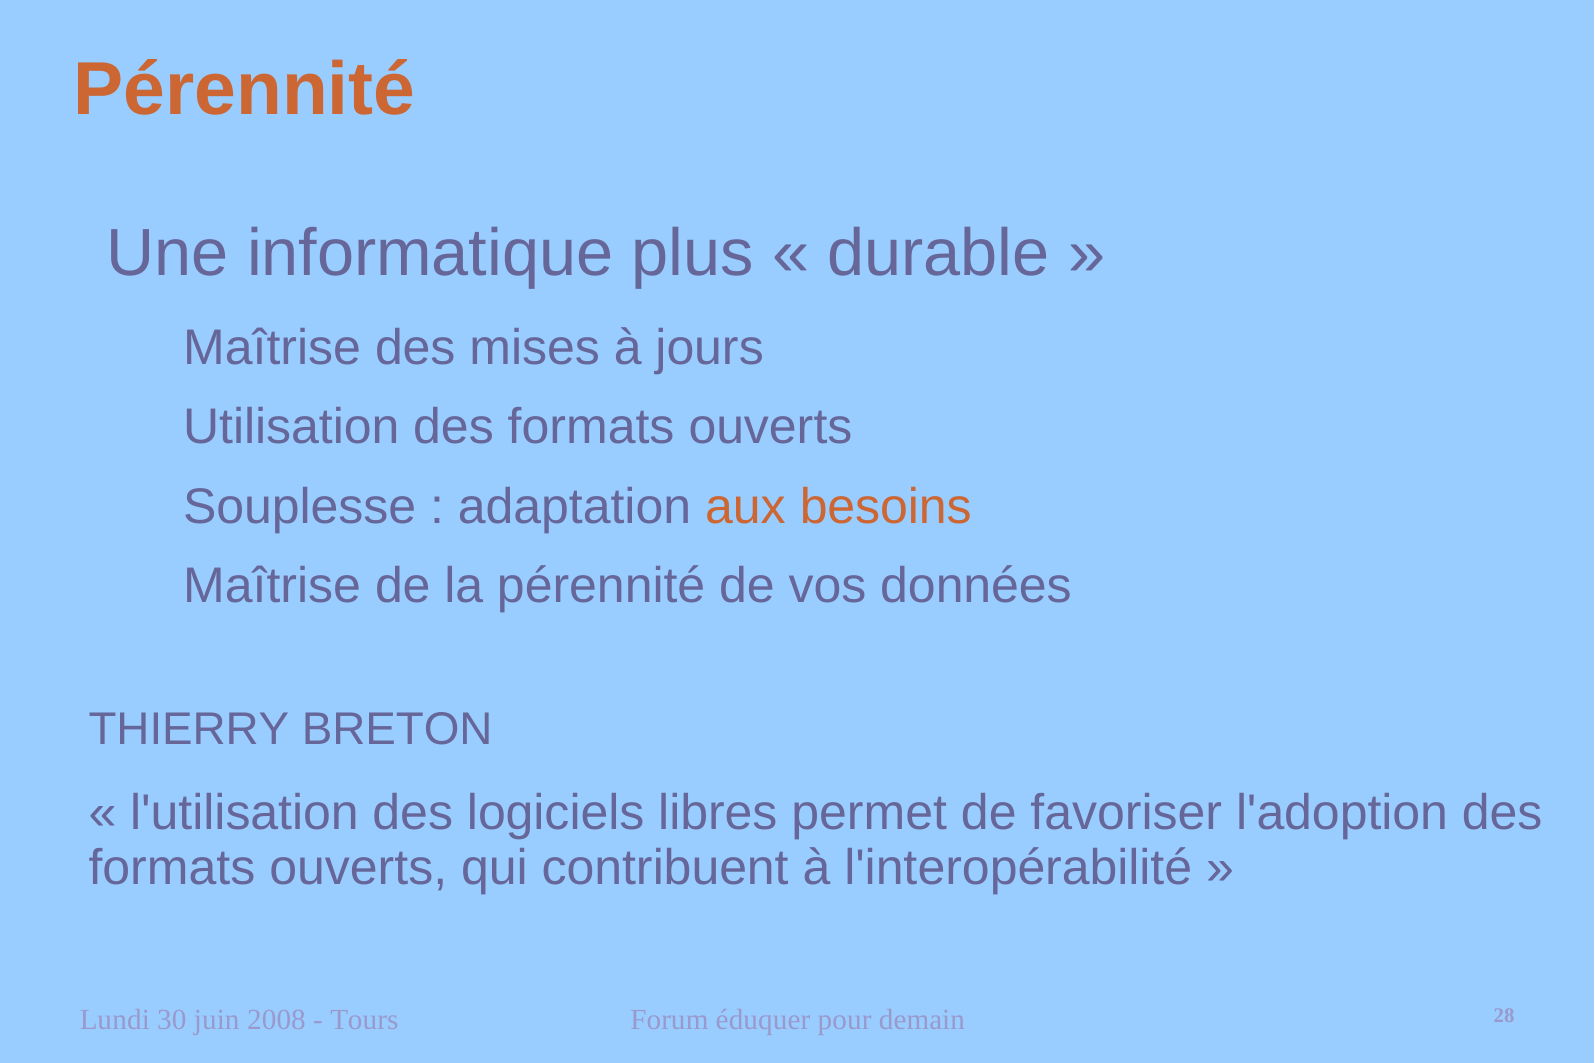

# Pérennité
Une informatique plus « durable »
Maîtrise des mises à jours
Utilisation des formats ouverts
Souplesse : adaptation aux besoins
Maîtrise de la pérennité de vos données
THIERRY BRETON
« l'utilisation des logiciels libres permet de favoriser l'adoption des formats ouverts, qui contribuent à l'interopérabilité »
28